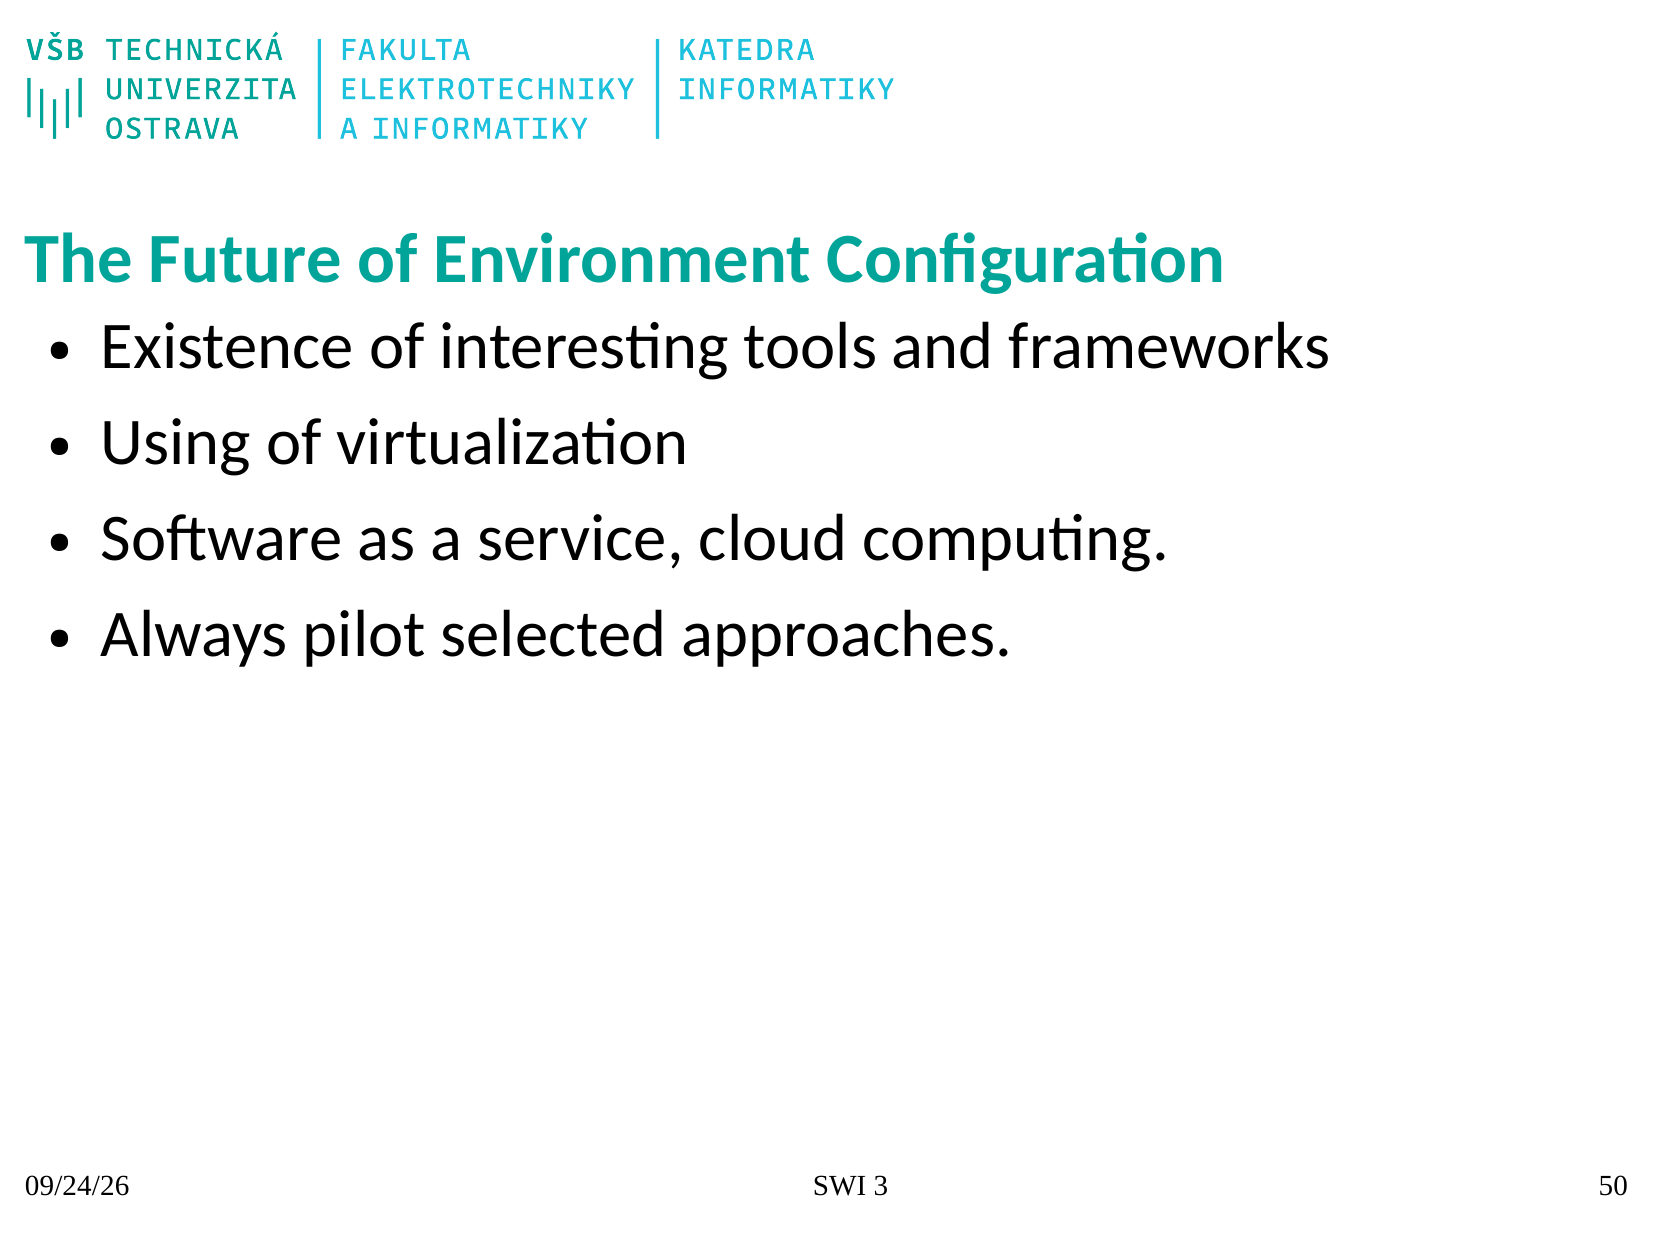

# The Future of Environment Configuration
Existence of interesting tools and frameworks
Using of virtualization
Software as a service, cloud computing.
Always pilot selected approaches.
SWI 3
50